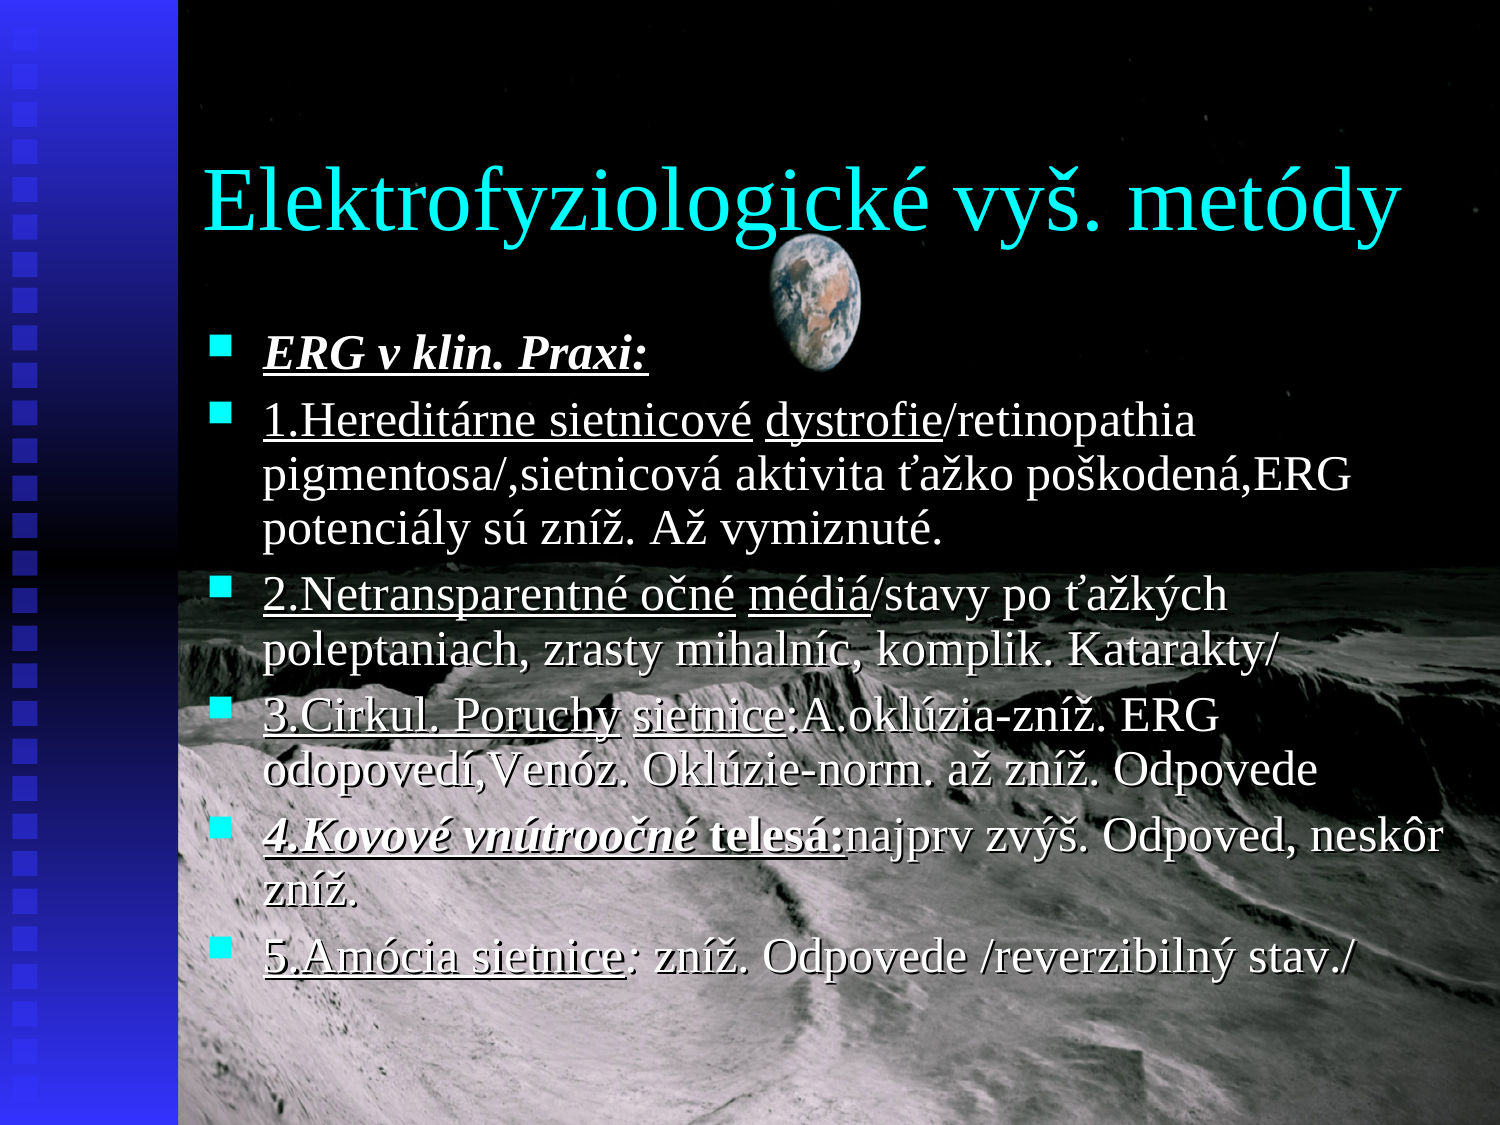

# Elektrofyziologické vyš. metódy
ERG v klin. Praxi:
1.Hereditárne sietnicové dystrofie/retinopathia pigmentosa/,sietnicová aktivita ťažko poškodená,ERG potenciály sú zníž. Až vymiznuté.
2.Netransparentné očné médiá/stavy po ťažkých poleptaniach, zrasty mihalníc, komplik. Katarakty/
3.Cirkul. Poruchy sietnice:A.oklúzia-zníž. ERG odopovedí,Venóz. Oklúzie-norm. až zníž. Odpovede
4.Kovové vnútroočné telesá:najprv zvýš. Odpoved, neskôr zníž.
5.Amócia sietnice: zníž. Odpovede /reverzibilný stav./